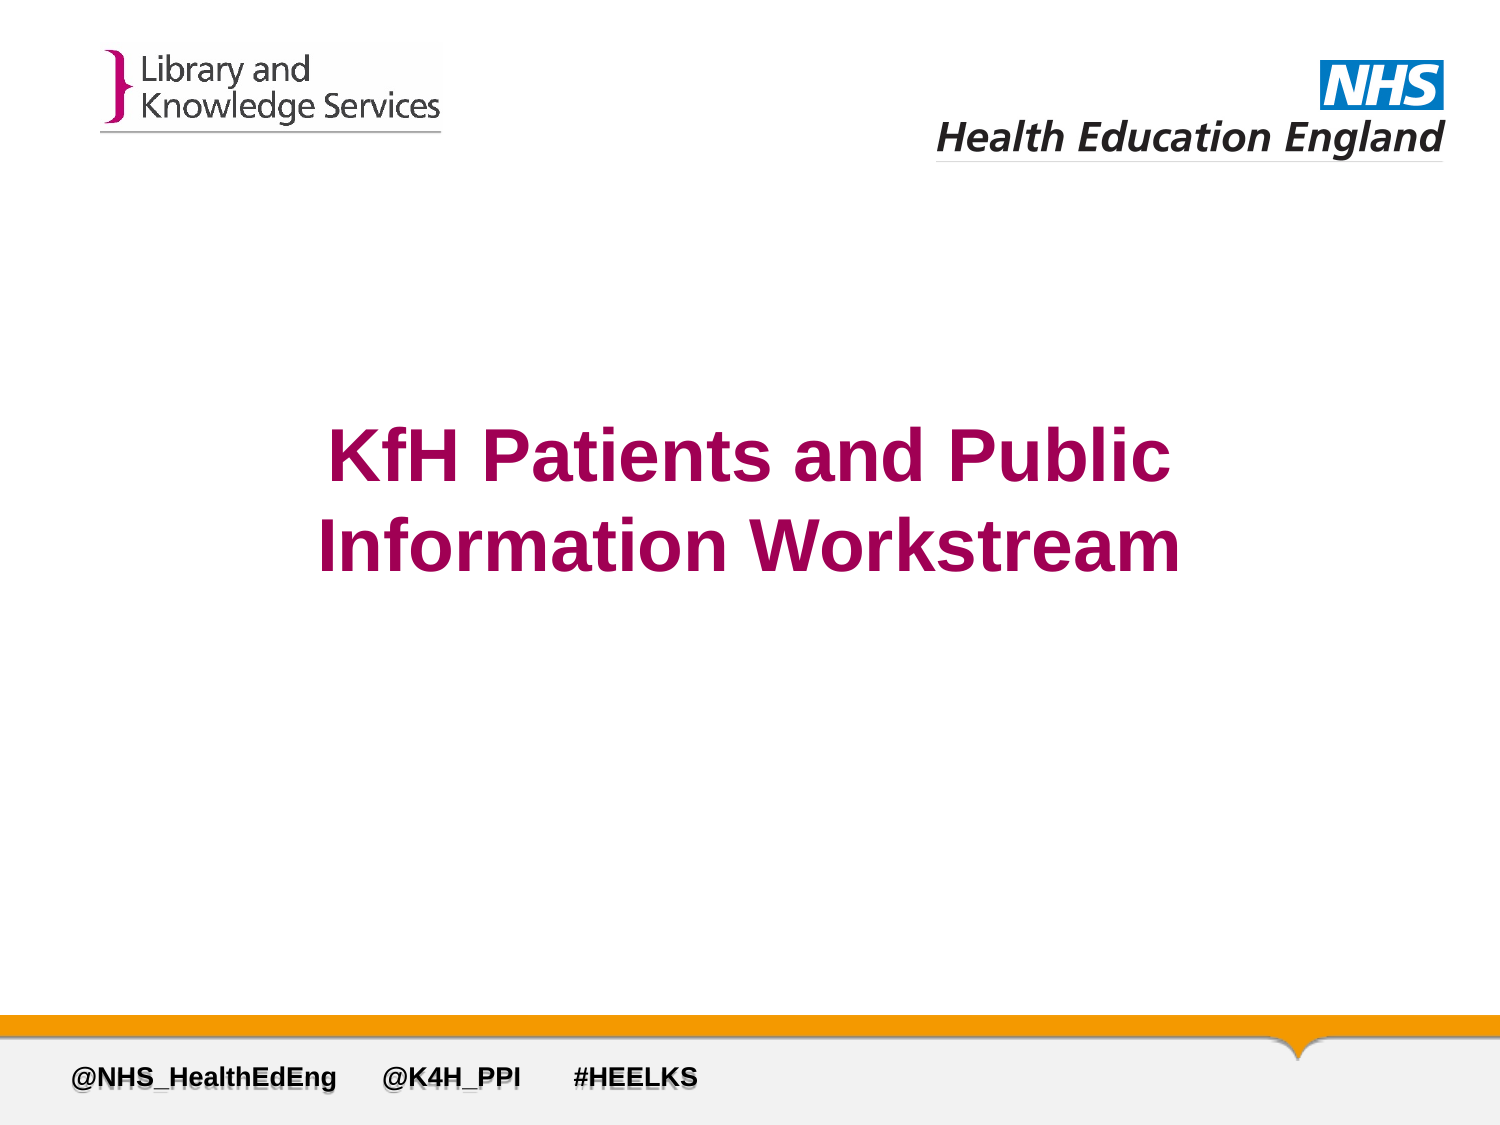

# KfH Patients and Public Information Workstream
@NHS_HealthEdEng @K4H_PPI #HEELKS